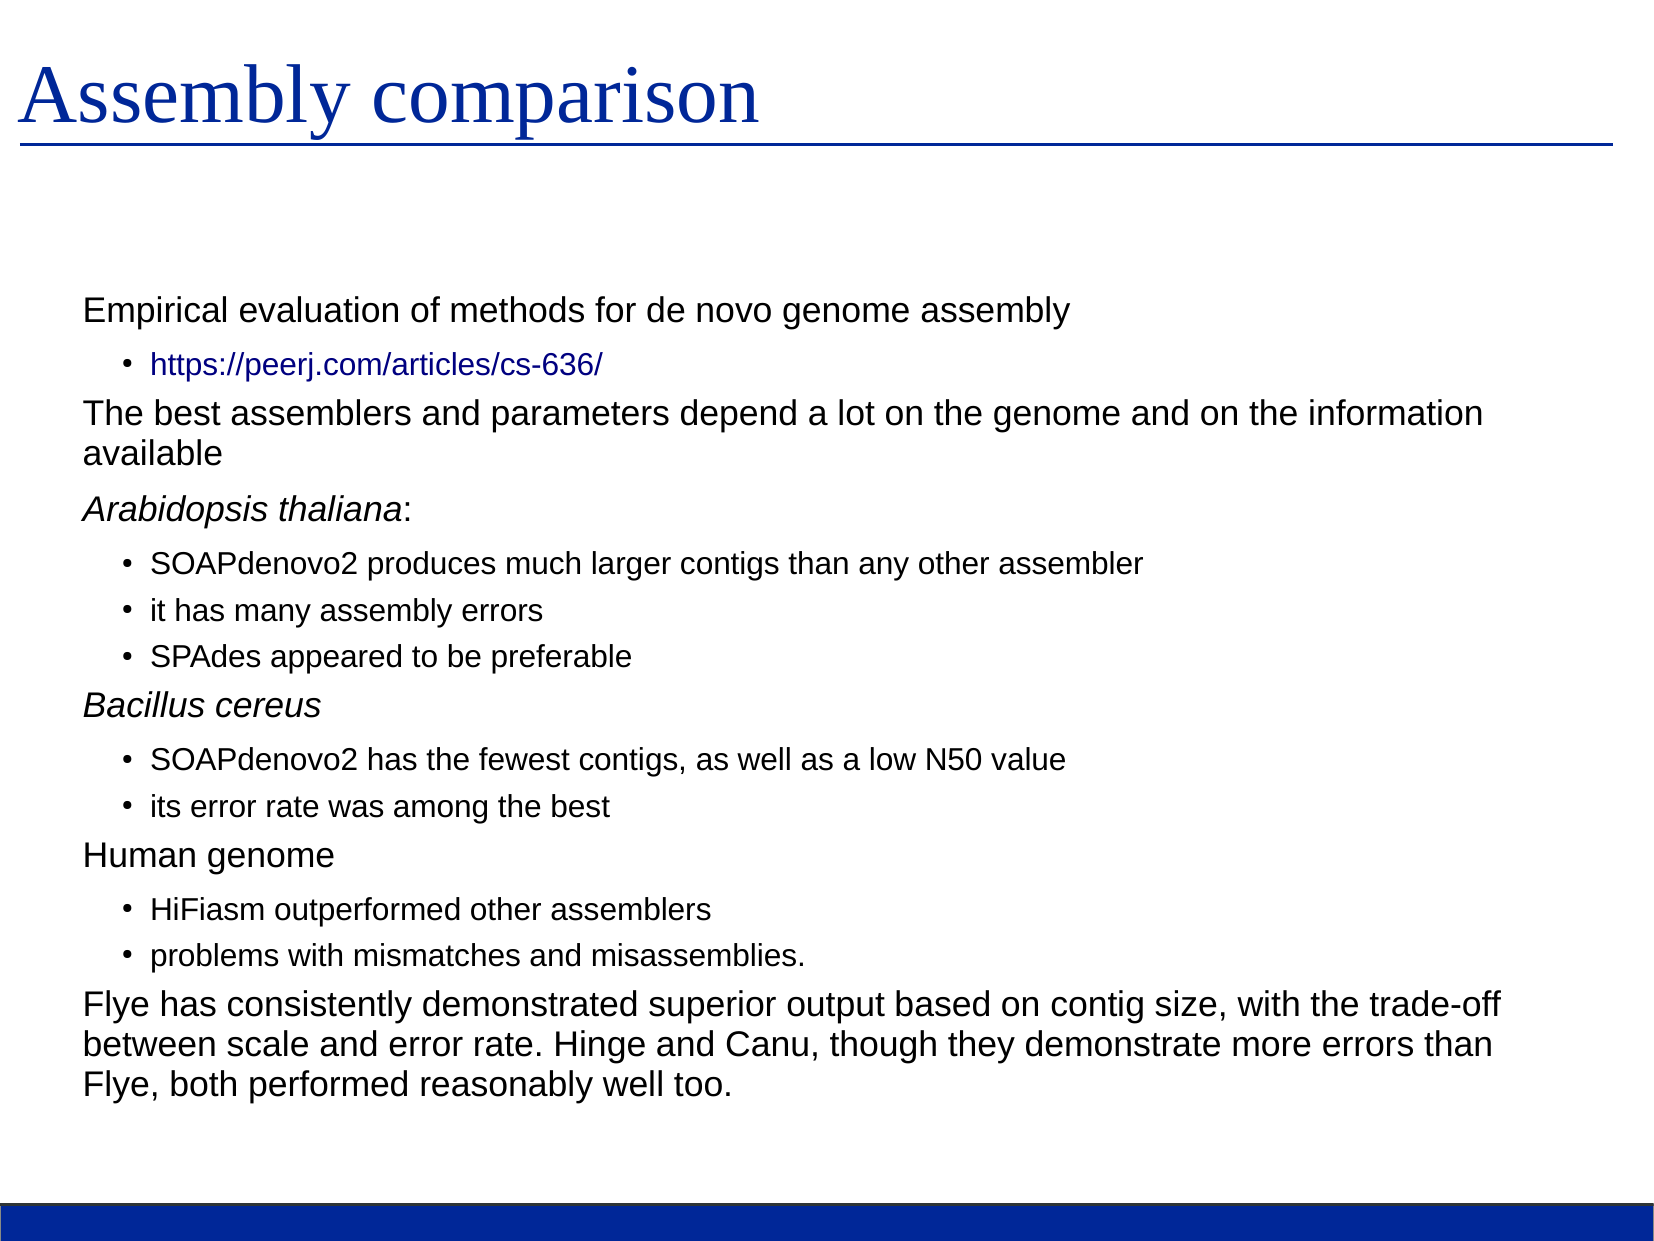

# Assembly comparison
Empirical evaluation of methods for de novo genome assembly
https://peerj.com/articles/cs-636/
The best assemblers and parameters depend a lot on the genome and on the information available
Arabidopsis thaliana:
SOAPdenovo2 produces much larger contigs than any other assembler
it has many assembly errors
SPAdes appeared to be preferable
Bacillus cereus
SOAPdenovo2 has the fewest contigs, as well as a low N50 value
its error rate was among the best
Human genome
HiFiasm outperformed other assemblers
problems with mismatches and misassemblies.
Flye has consistently demonstrated superior output based on contig size, with the trade-off between scale and error rate. Hinge and Canu, though they demonstrate more errors than Flye, both performed reasonably well too.